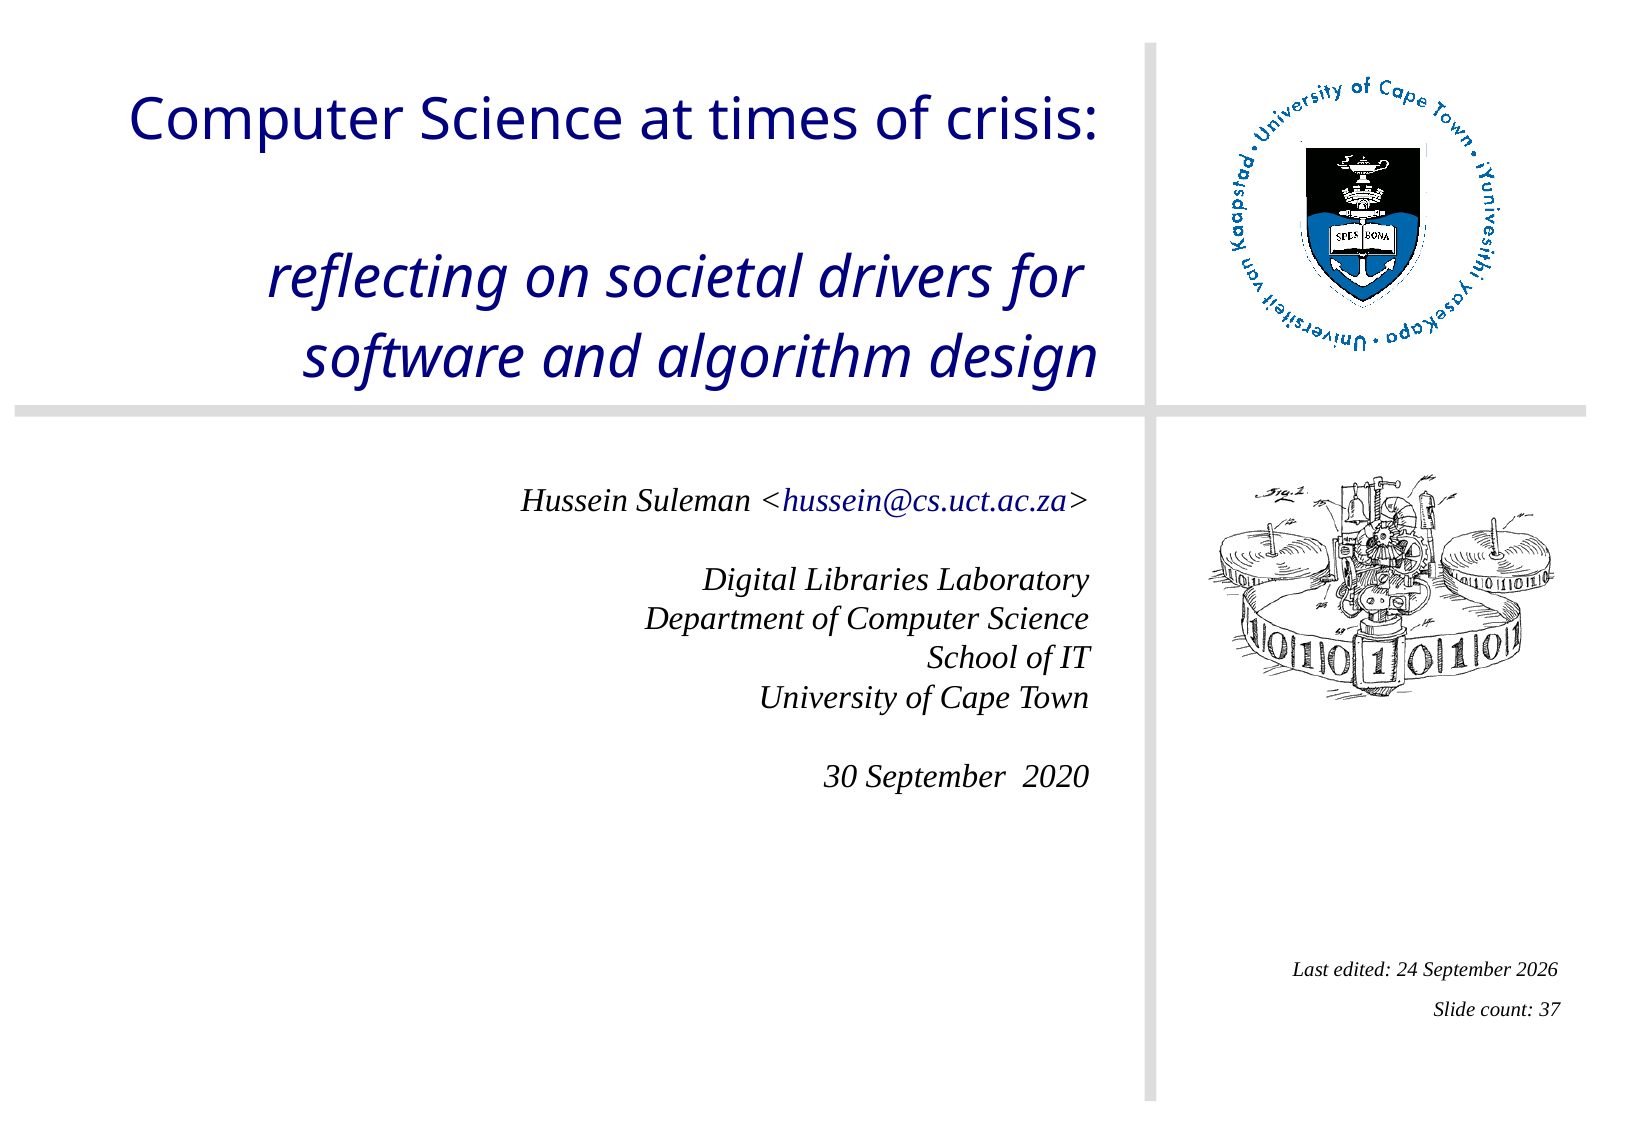

Computer Science at times of crisis:
reflecting on societal drivers for
software and algorithm design
# Hussein Suleman <hussein@cs.uct.ac.za>
Digital Libraries Laboratory
Department of Computer Science
School of IT
University of Cape Town
30 September 2020
1